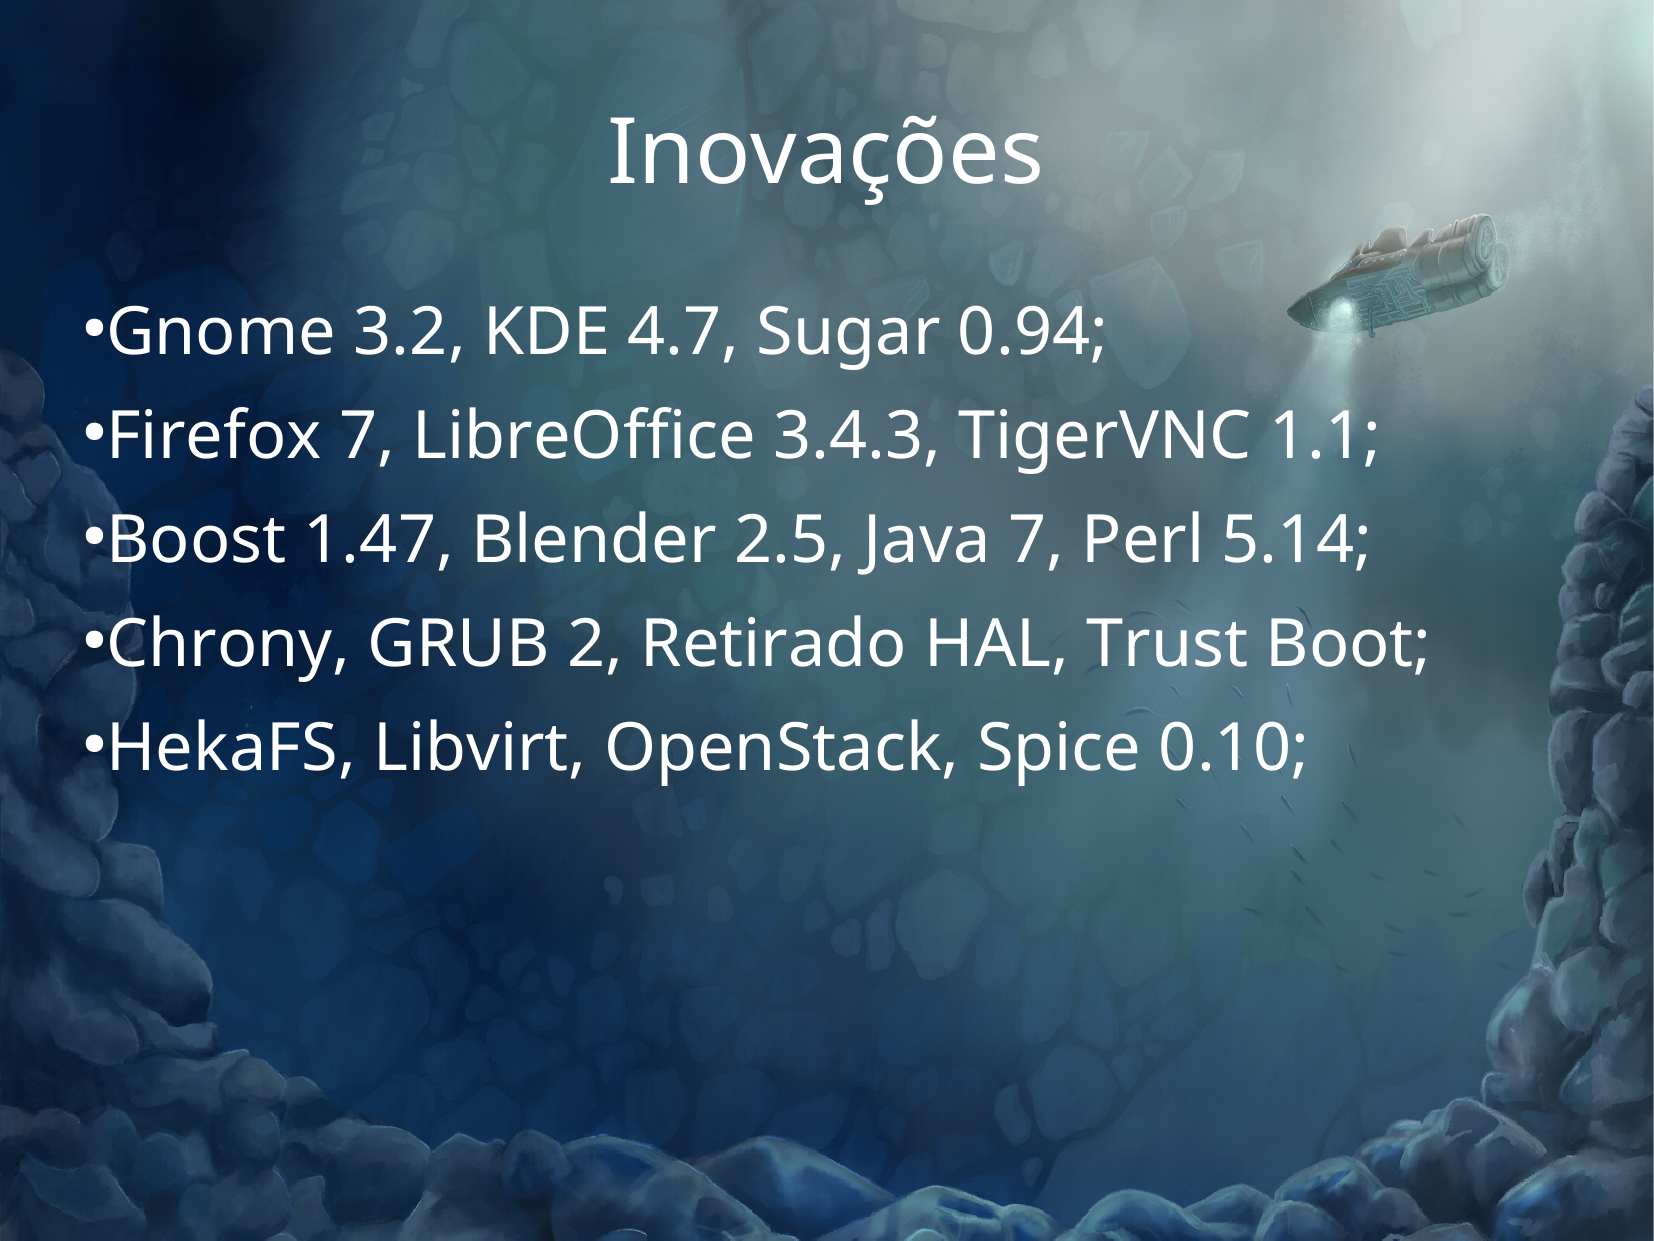

# Inovações
Gnome 3.2, KDE 4.7, Sugar 0.94;
Firefox 7, LibreOffice 3.4.3, TigerVNC 1.1;
Boost 1.47, Blender 2.5, Java 7, Perl 5.14;
Chrony, GRUB 2, Retirado HAL, Trust Boot;
HekaFS, Libvirt, OpenStack, Spice 0.10;